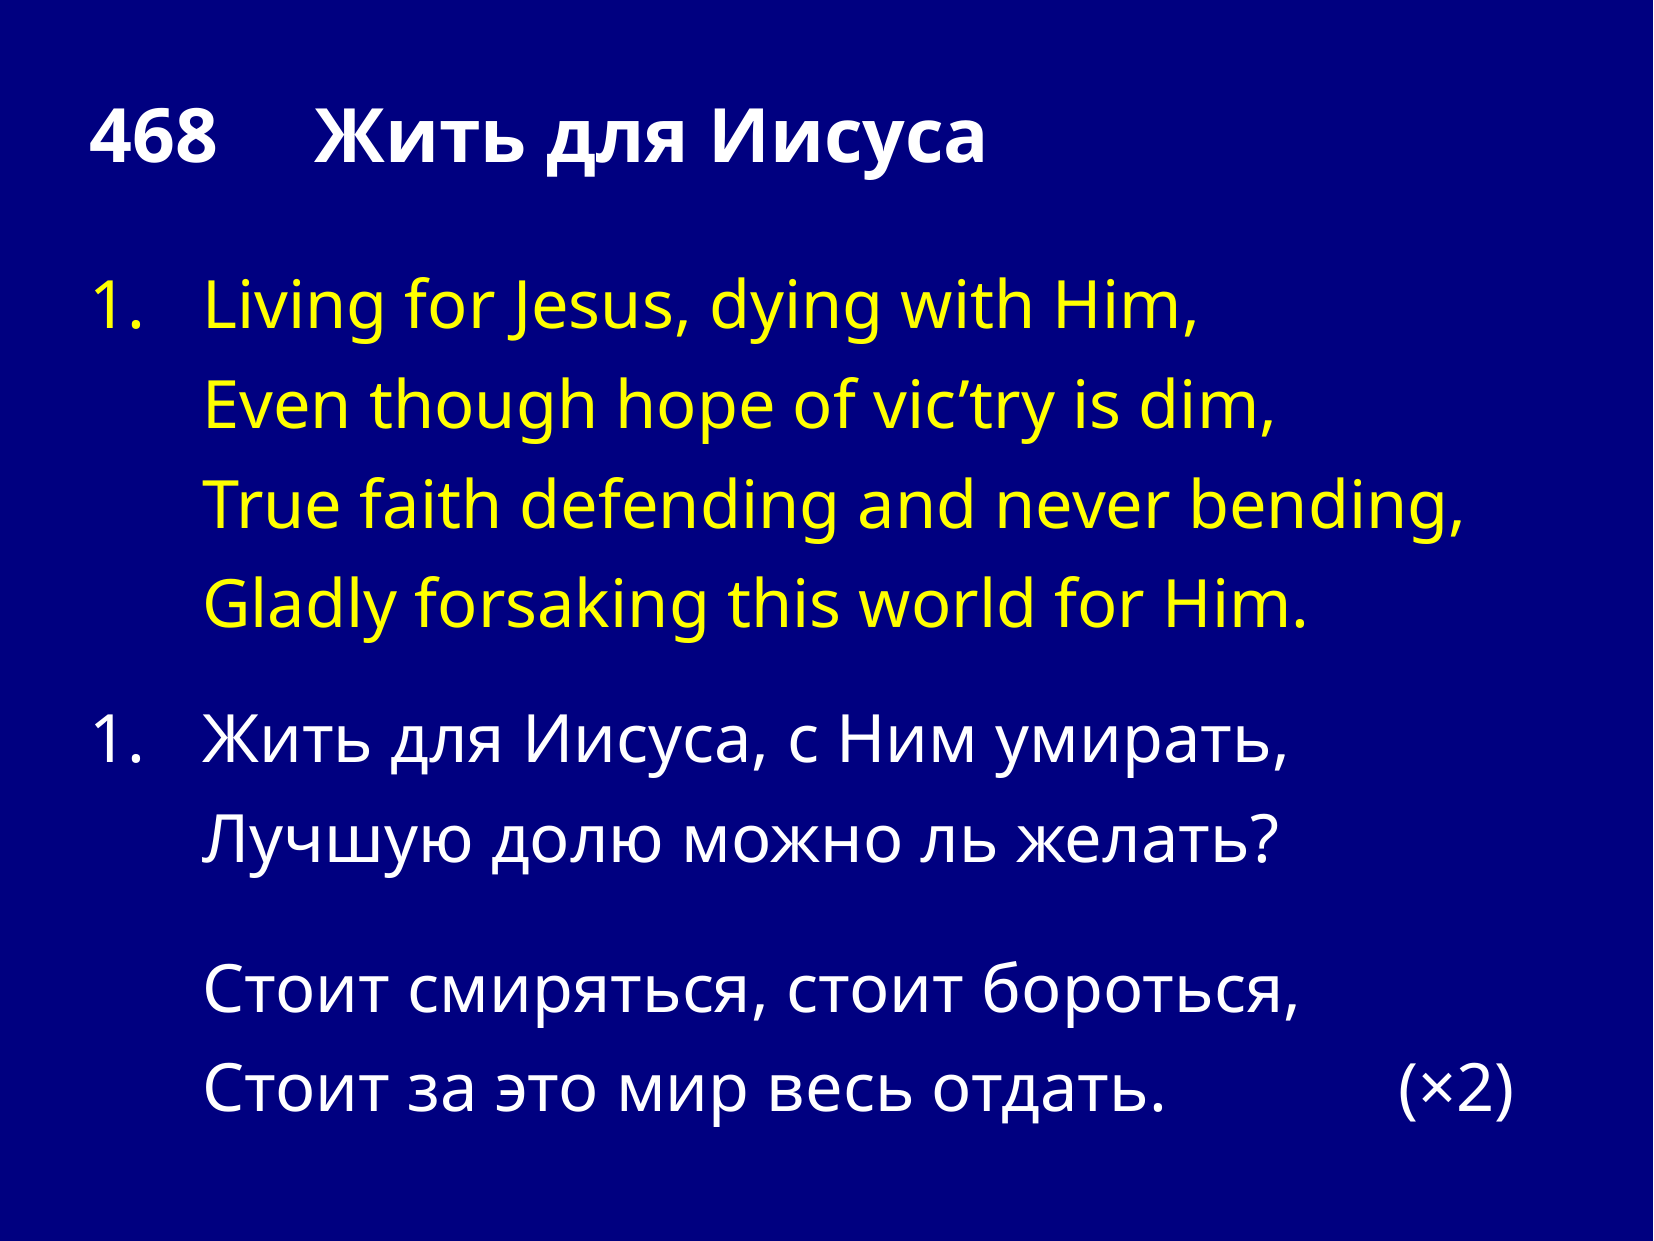

468	Жить для Иисуса
1.	Living for Jesus, dying with Him,
	Even though hope of vic’try is dim,
	True faith defending and never bending,
	Gladly forsaking this world for Him.
1.	Жить для Иисуса, с Ним умирать,
	Лучшую долю можно ль желать?
	Стоит смиряться, стоит бороться,
	Стоит за это мир весь отдать.	(×2)